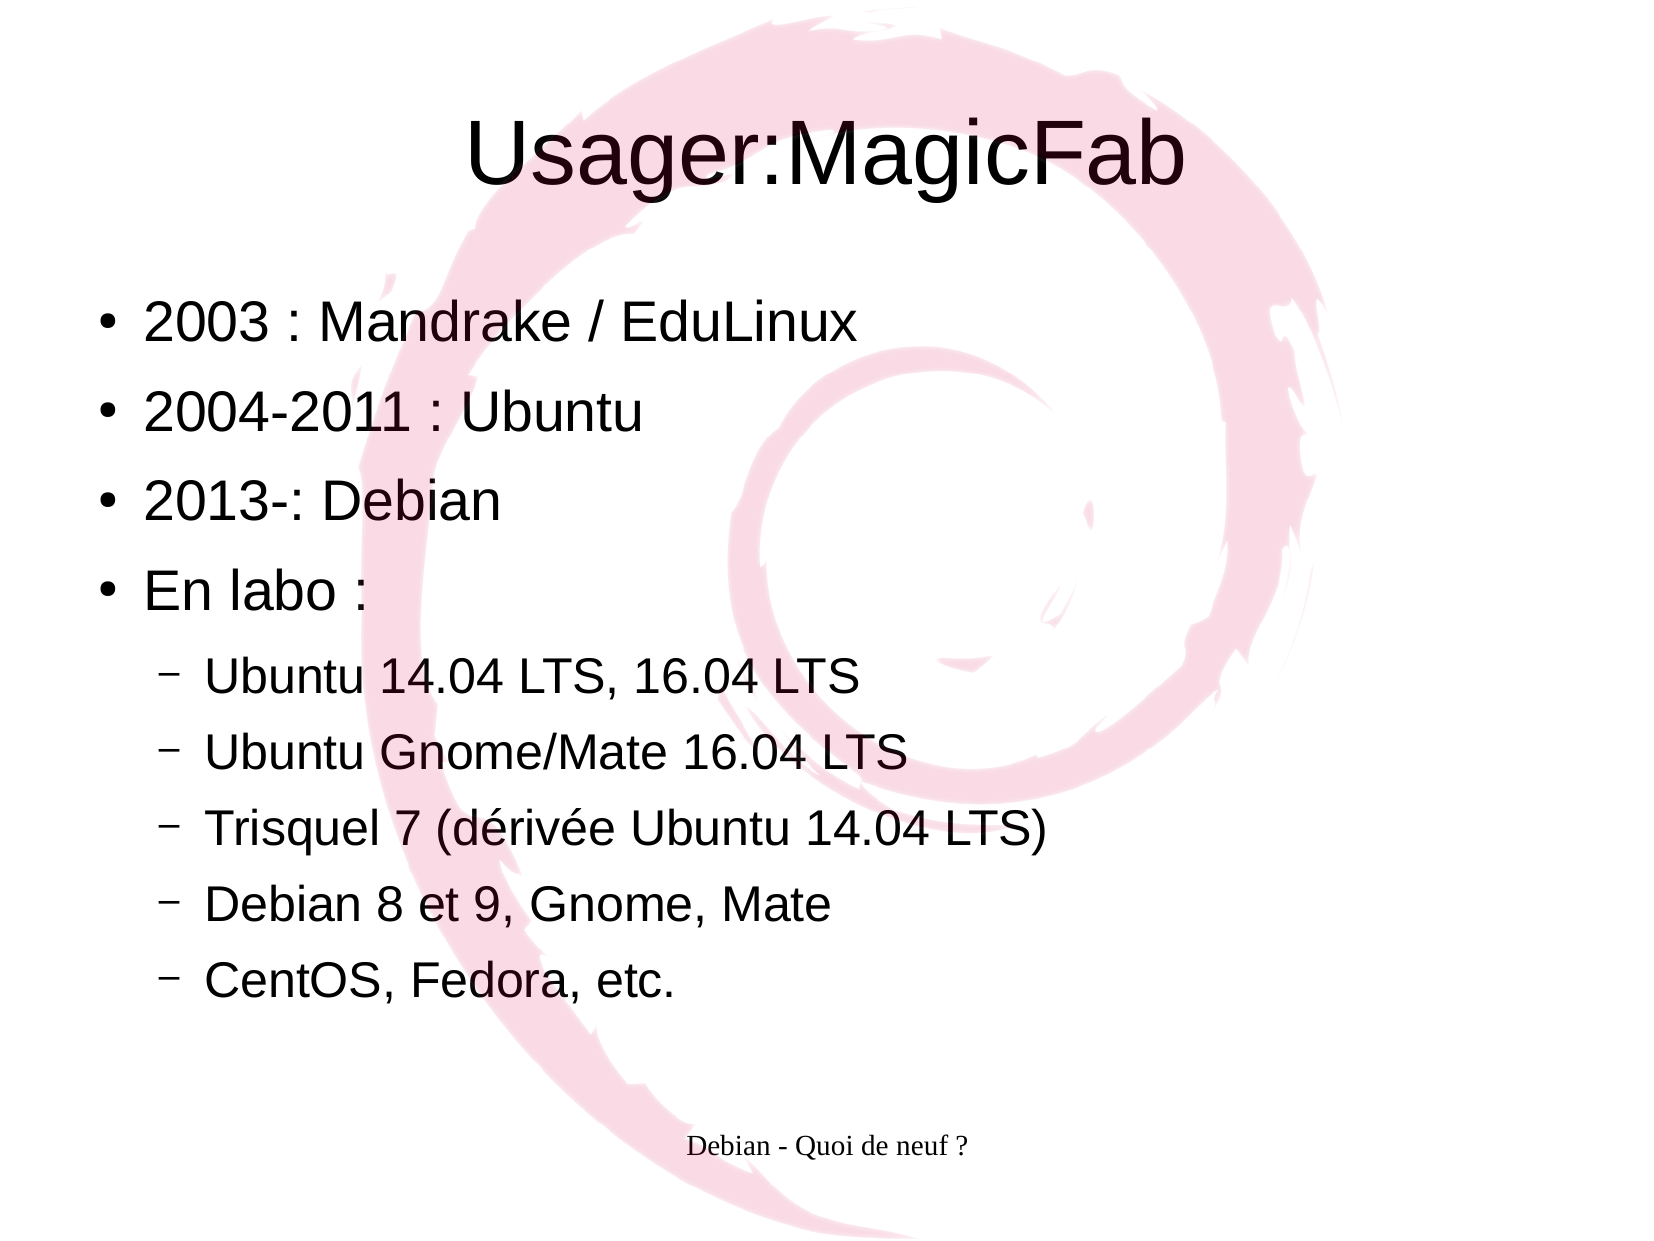

# Usager:MagicFab
2003 : Mandrake / EduLinux
2004-2011 : Ubuntu
2013-: Debian
En labo :
Ubuntu 14.04 LTS, 16.04 LTS
Ubuntu Gnome/Mate 16.04 LTS
Trisquel 7 (dérivée Ubuntu 14.04 LTS)
Debian 8 et 9, Gnome, Mate
CentOS, Fedora, etc.
Debian - Quoi de neuf ?